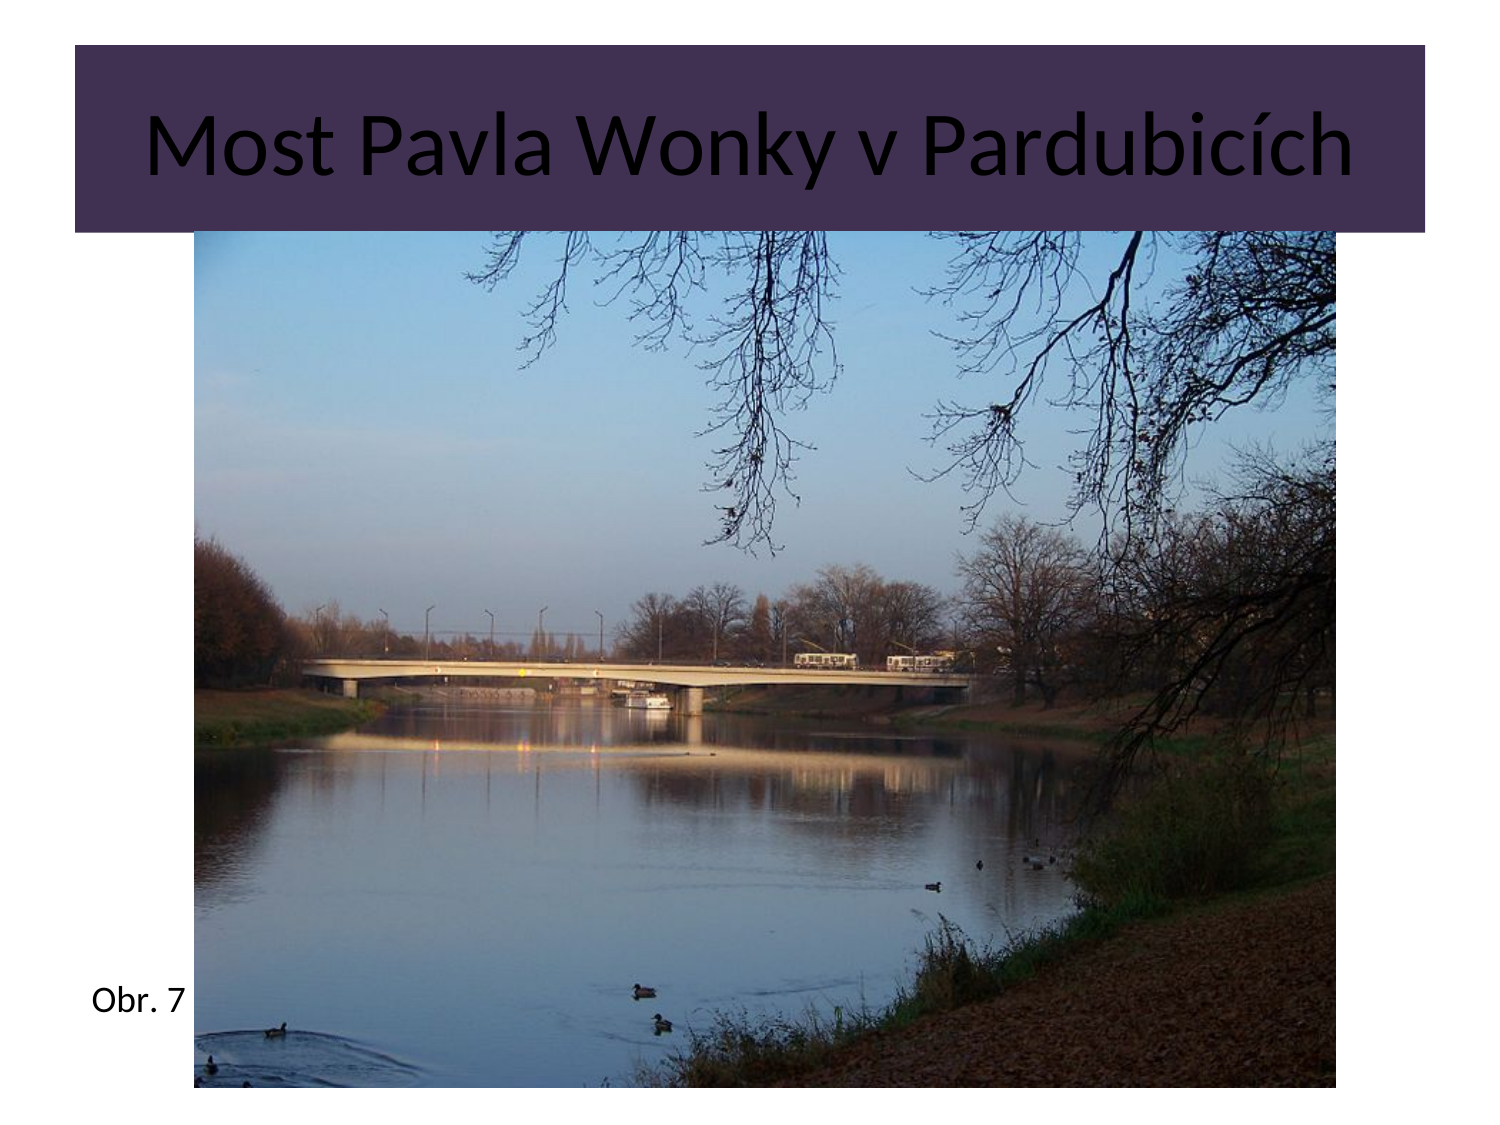

# Most Pavla Wonky v Pardubicích
Obr. 7